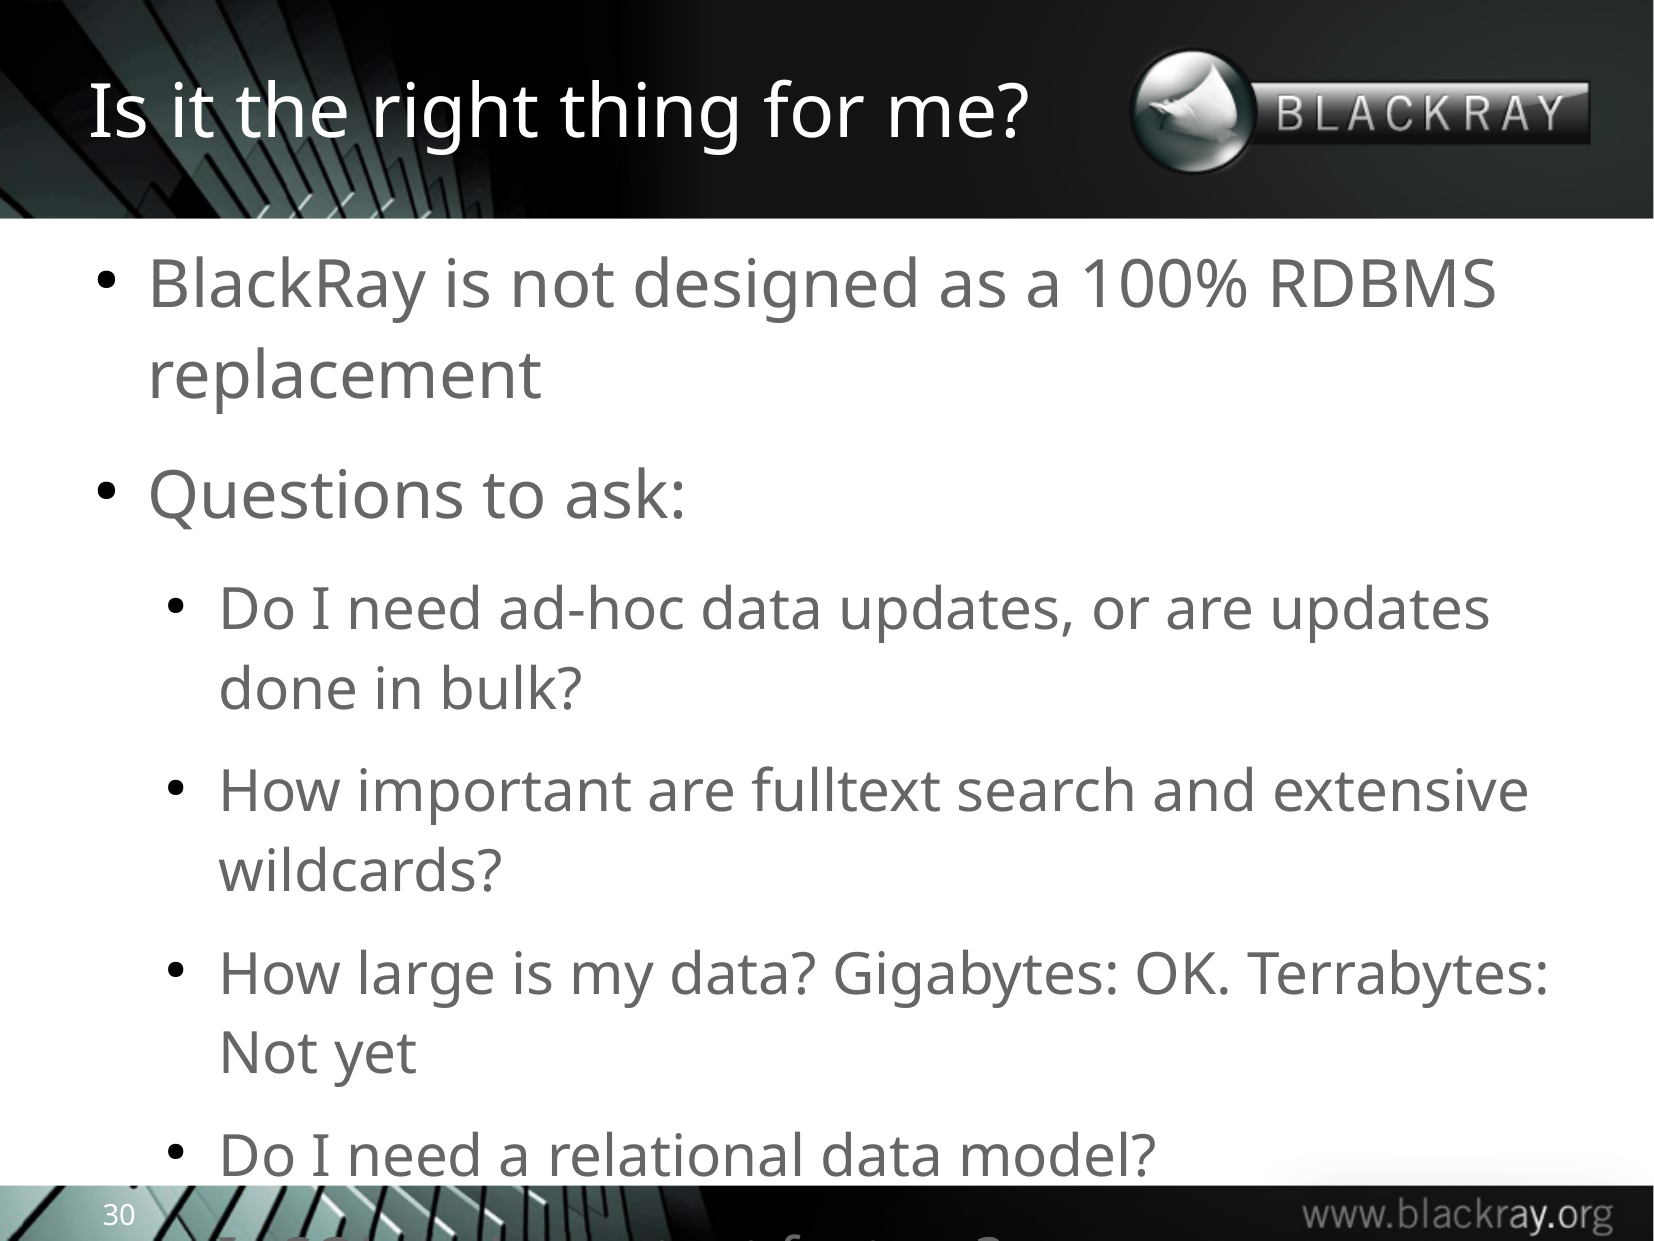

# Is it the right thing for me?
BlackRay is not designed as a 100% RDBMS replacement
Questions to ask:
Do I need ad-hoc data updates, or are updates done in bulk?
How important are fulltext search and extensive wildcards?
How large is my data? Gigabytes: OK. Terrabytes: Not yet
Do I need a relational data model?
Is SQL an important feature?